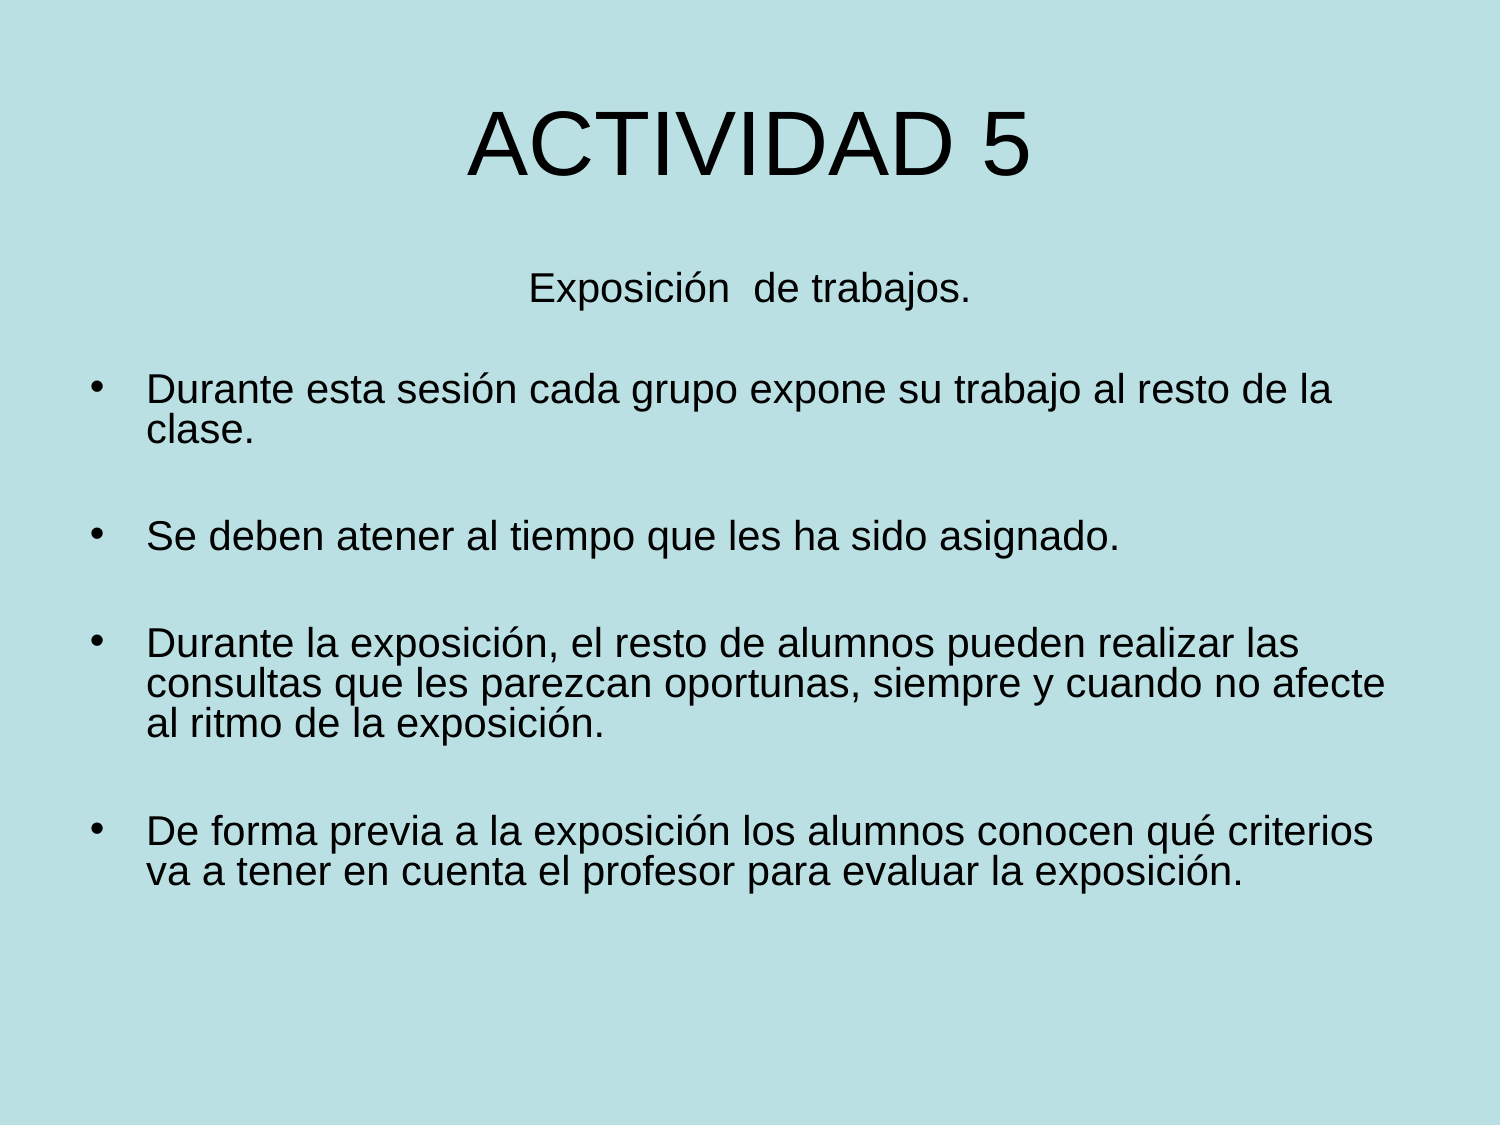

# ACTIVIDAD 5
Exposición de trabajos.
Durante esta sesión cada grupo expone su trabajo al resto de la clase.
Se deben atener al tiempo que les ha sido asignado.
Durante la exposición, el resto de alumnos pueden realizar las consultas que les parezcan oportunas, siempre y cuando no afecte al ritmo de la exposición.
De forma previa a la exposición los alumnos conocen qué criterios va a tener en cuenta el profesor para evaluar la exposición.